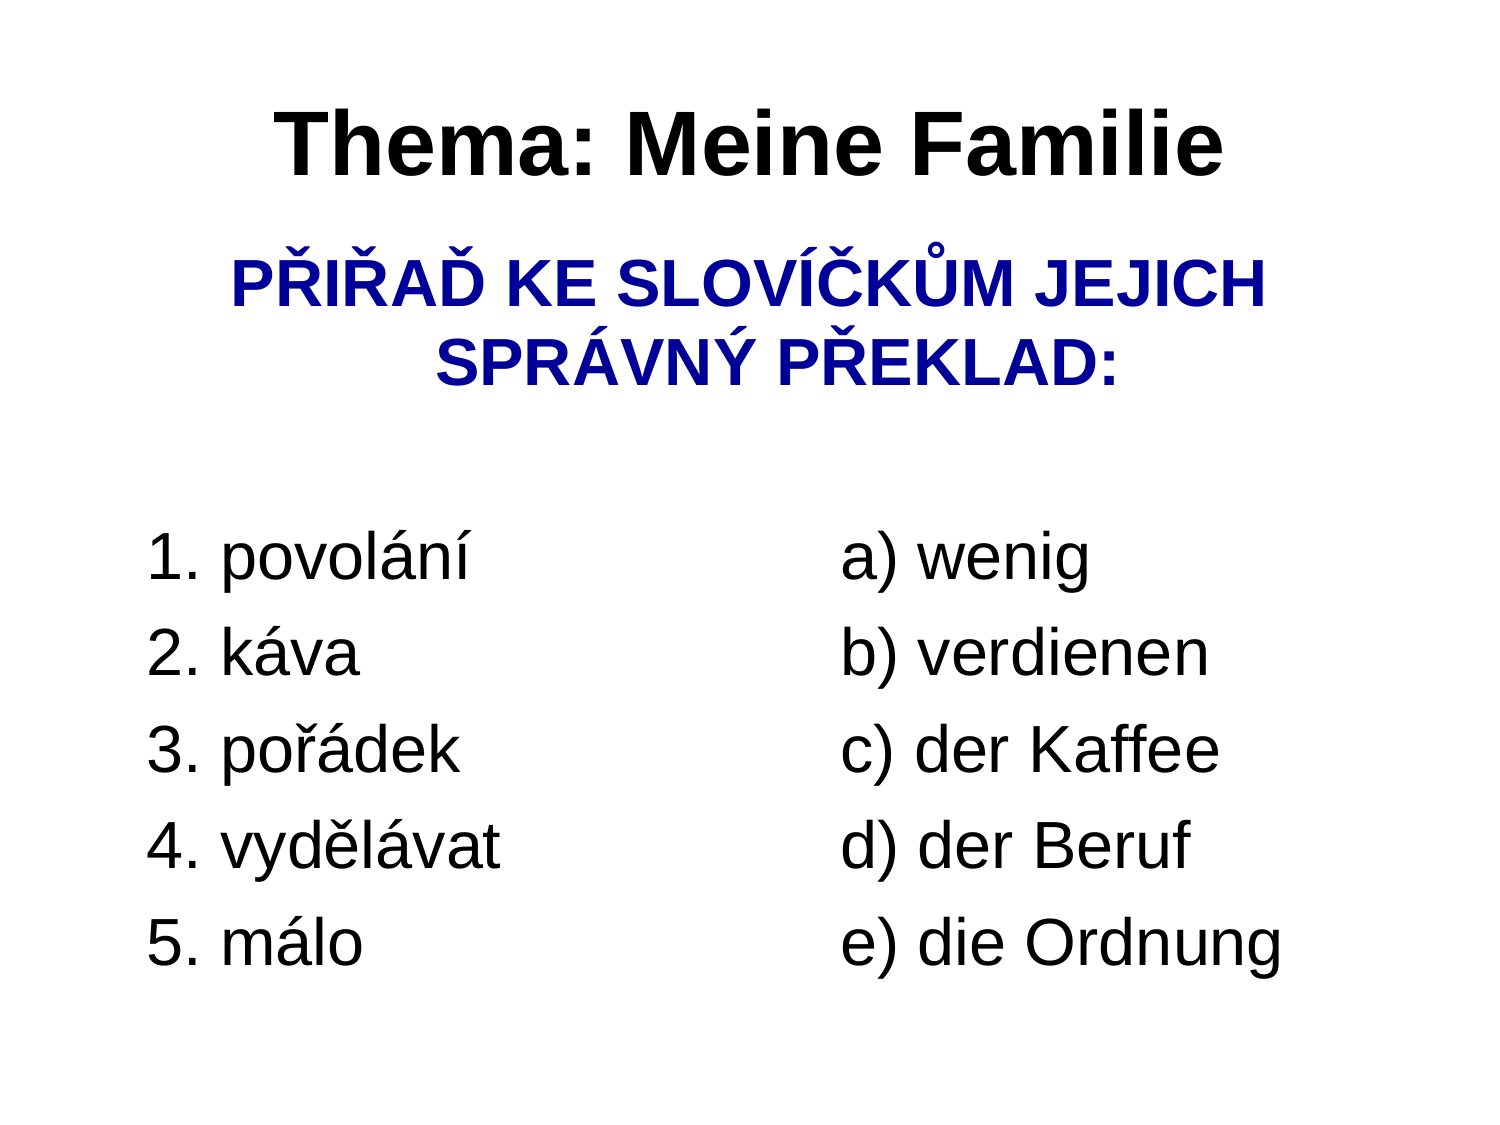

# Thema: Meine Familie
PŘIŘAĎ KE SLOVÍČKŮM JEJICH SPRÁVNÝ PŘEKLAD:
	1. povolání			a) wenig
	2. káva				b) verdienen
	3. pořádek			c) der Kaffee
	4. vydělávat			d) der Beruf
	5. málo				e) die Ordnung